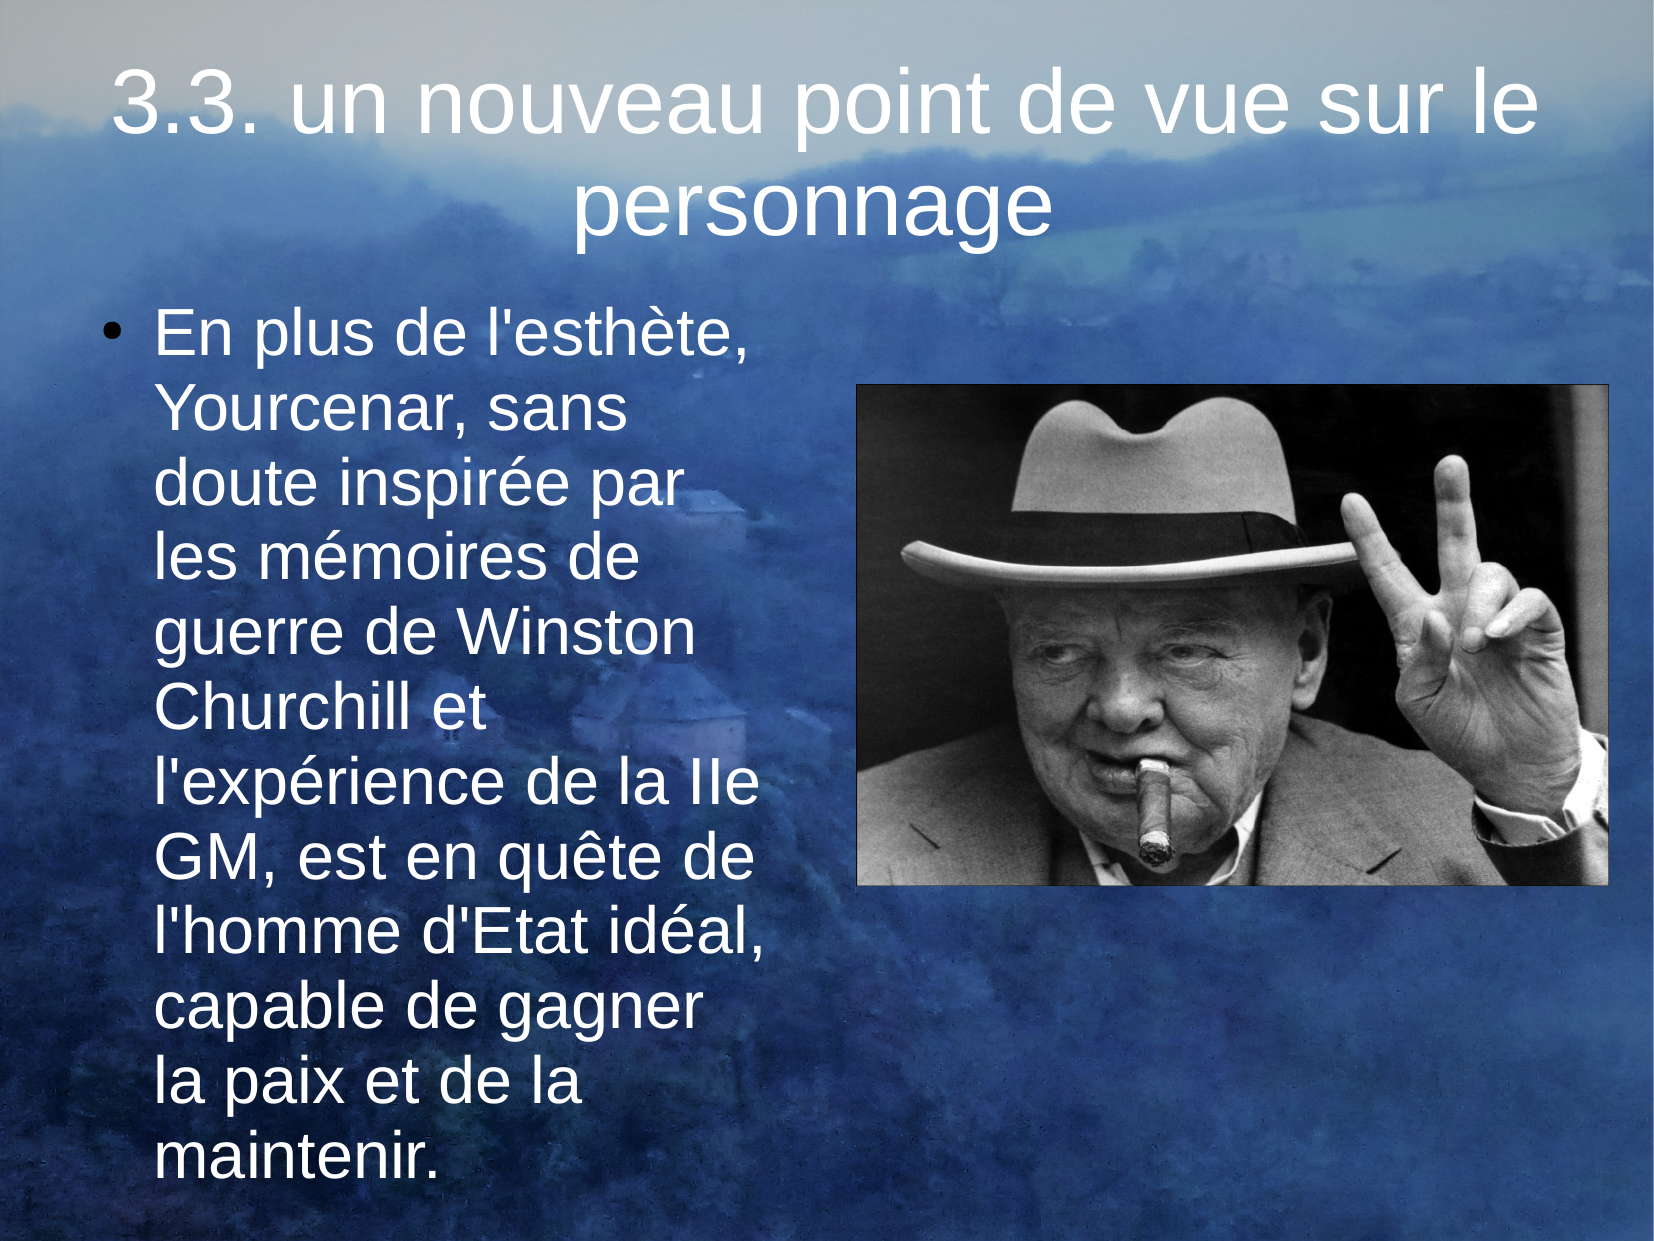

# 3.3. un nouveau point de vue sur le personnage
En plus de l'esthète, Yourcenar, sans doute inspirée par les mémoires de guerre de Winston Churchill et l'expérience de la IIe GM, est en quête de l'homme d'Etat idéal, capable de gagner la paix et de la maintenir.